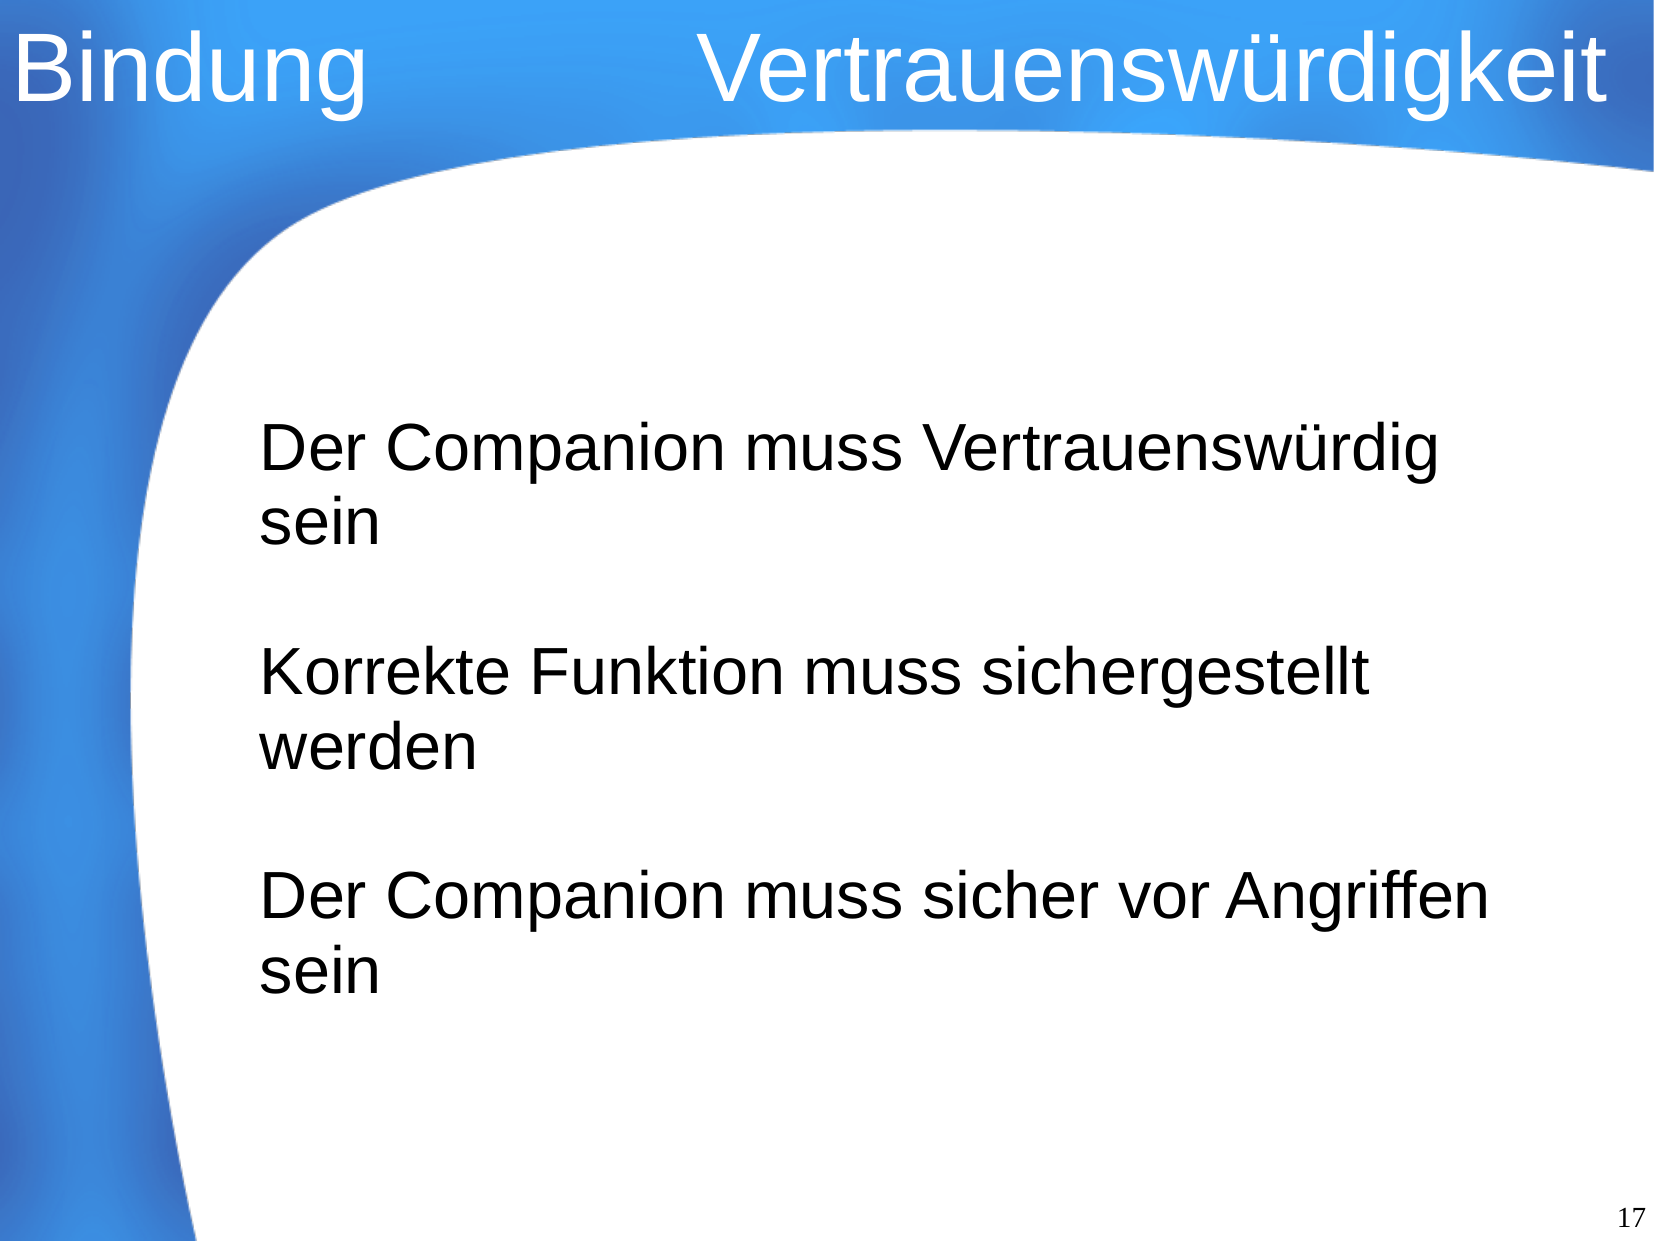

Bindung
# Vertrauenswürdigkeit
Der Companion muss Vertrauenswürdig sein
Korrekte Funktion muss sichergestellt werden
Der Companion muss sicher vor Angriffen sein
17